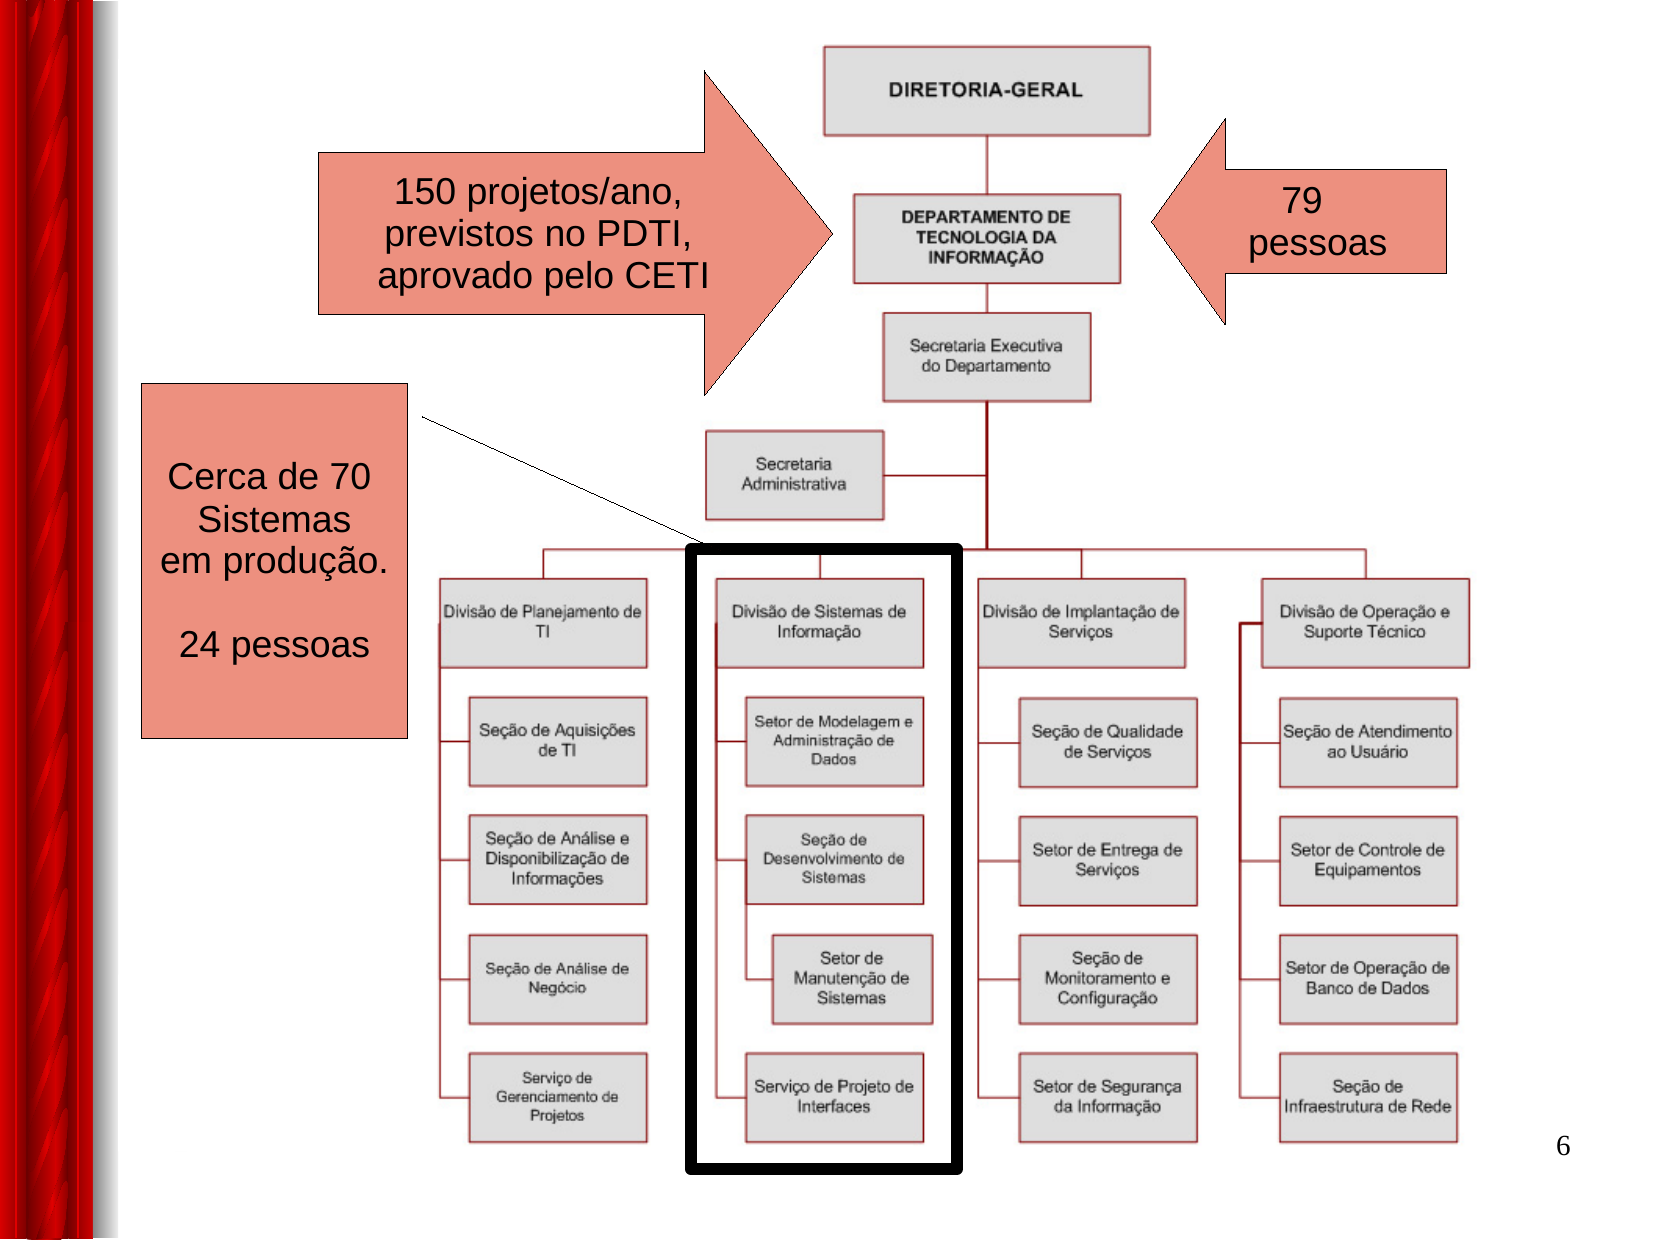

150 projetos/ano,
previstos no PDTI,
aprovado pelo CETI
79
pessoas
Cerca de 70
Sistemas
em produção.
24 pessoas
6